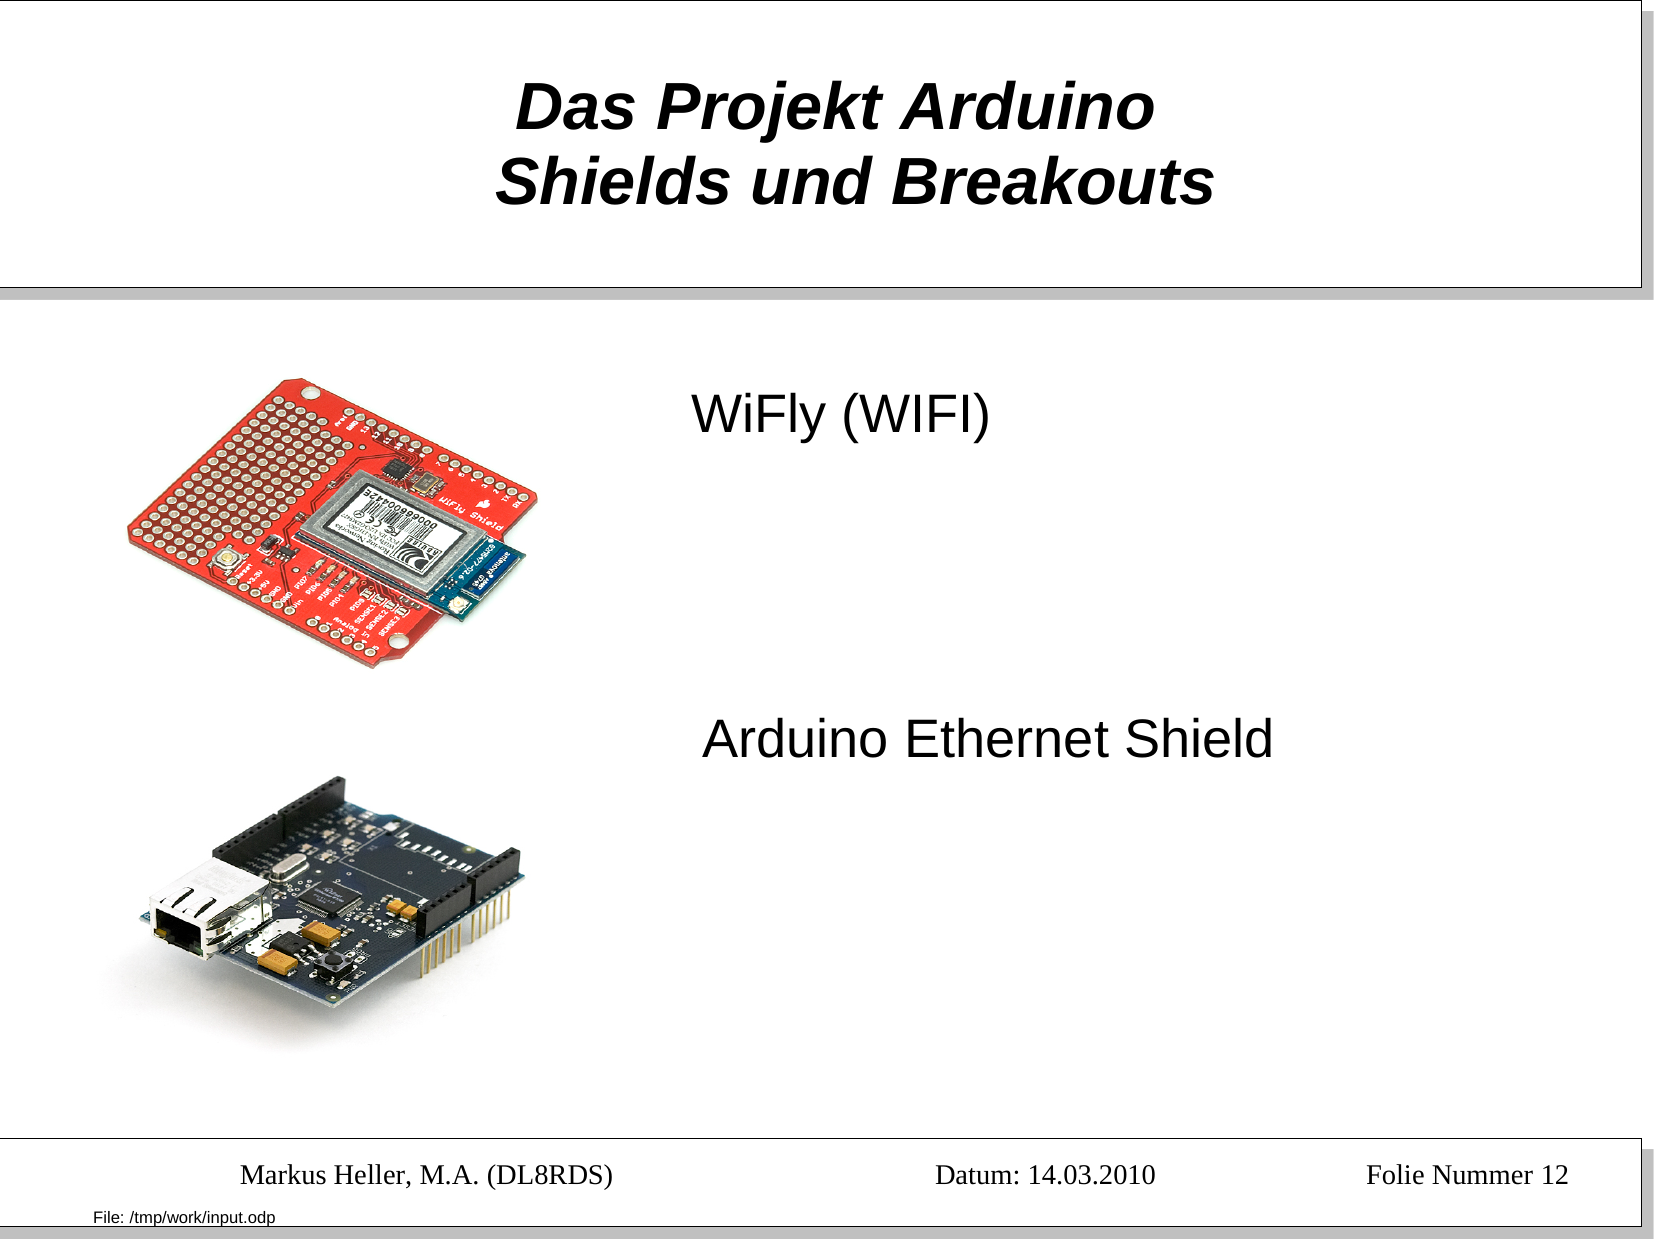

# Das Projekt Arduino Shields und Breakouts
WiFly (WIFI)
Arduino Ethernet Shield